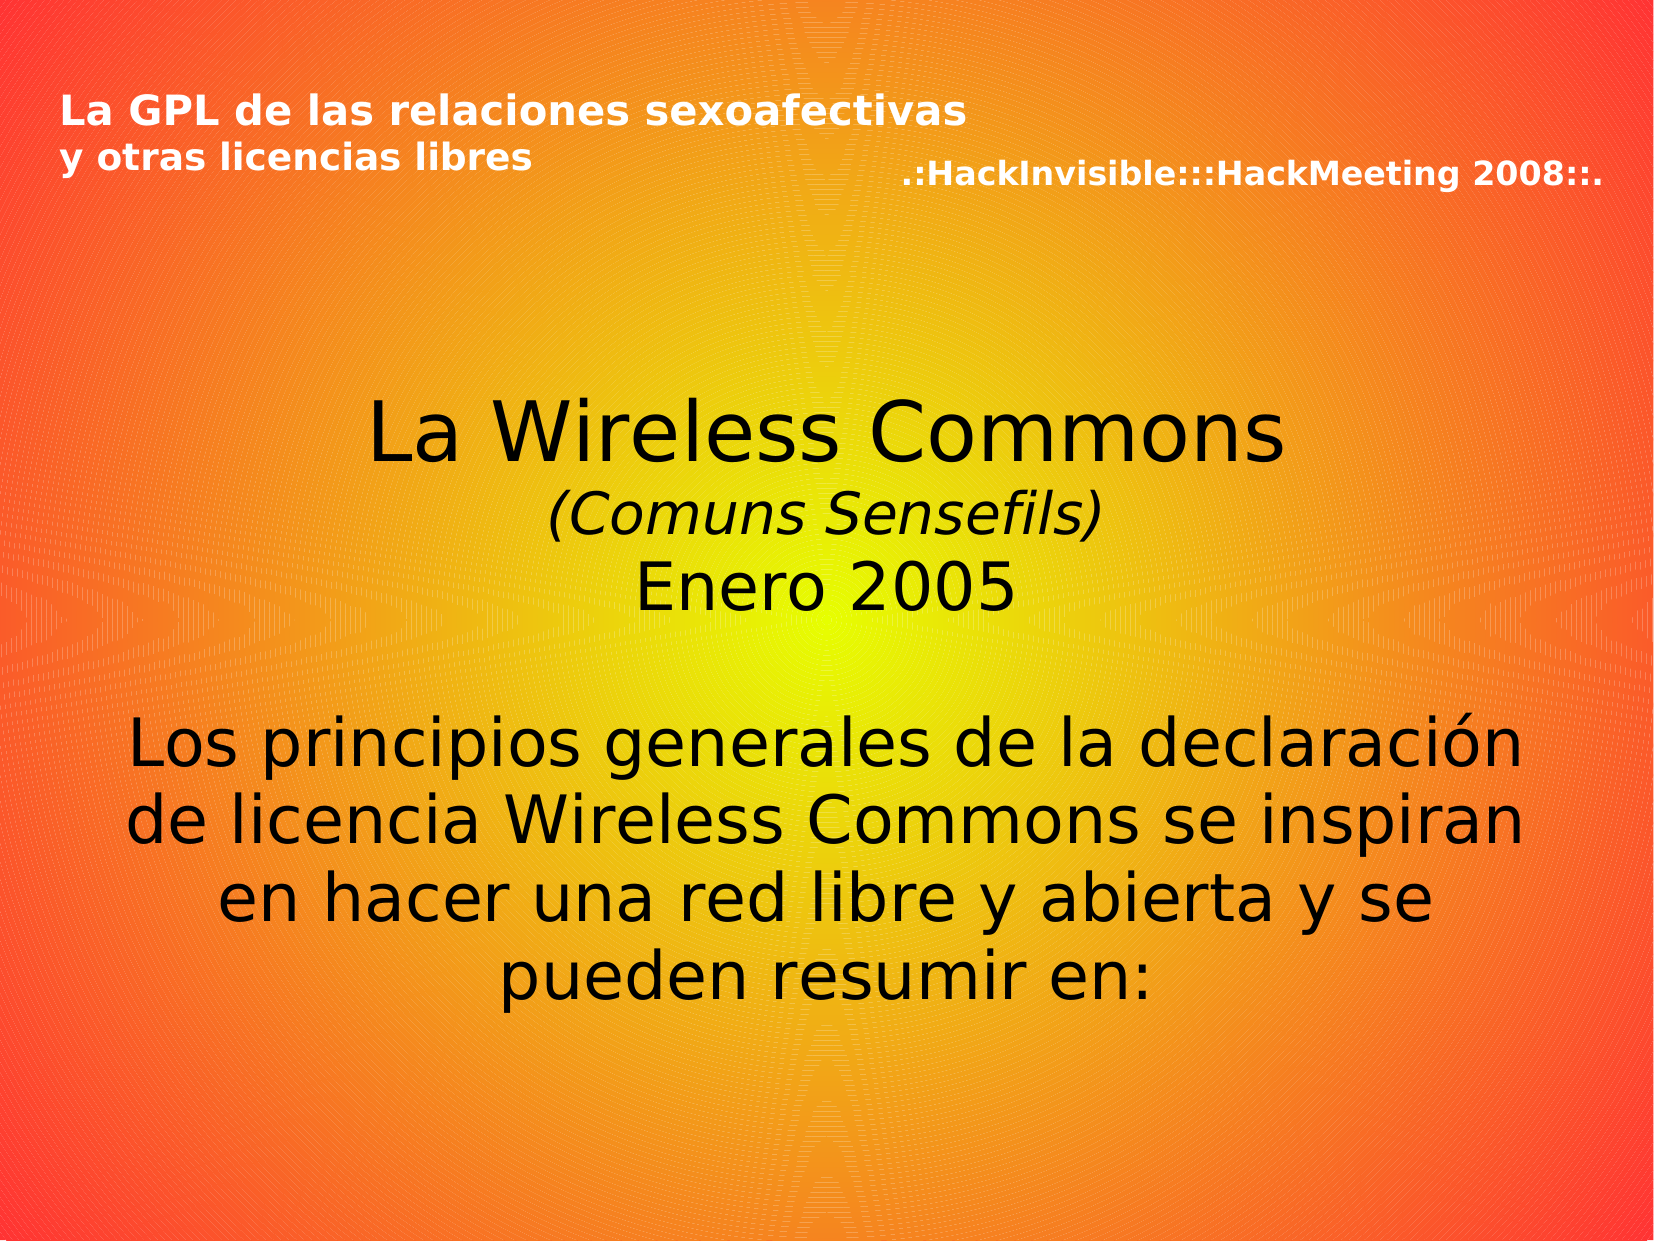

#
La GPL de las relaciones sexoafectivas
y otras licencias libres
.:HackInvisible:::HackMeeting 2008::.
La Wireless Commons
(Comuns Sensefils)
Enero 2005
Los principios generales de la declaración de licencia Wireless Commons se inspiran en hacer una red libre y abierta y se pueden resumir en: